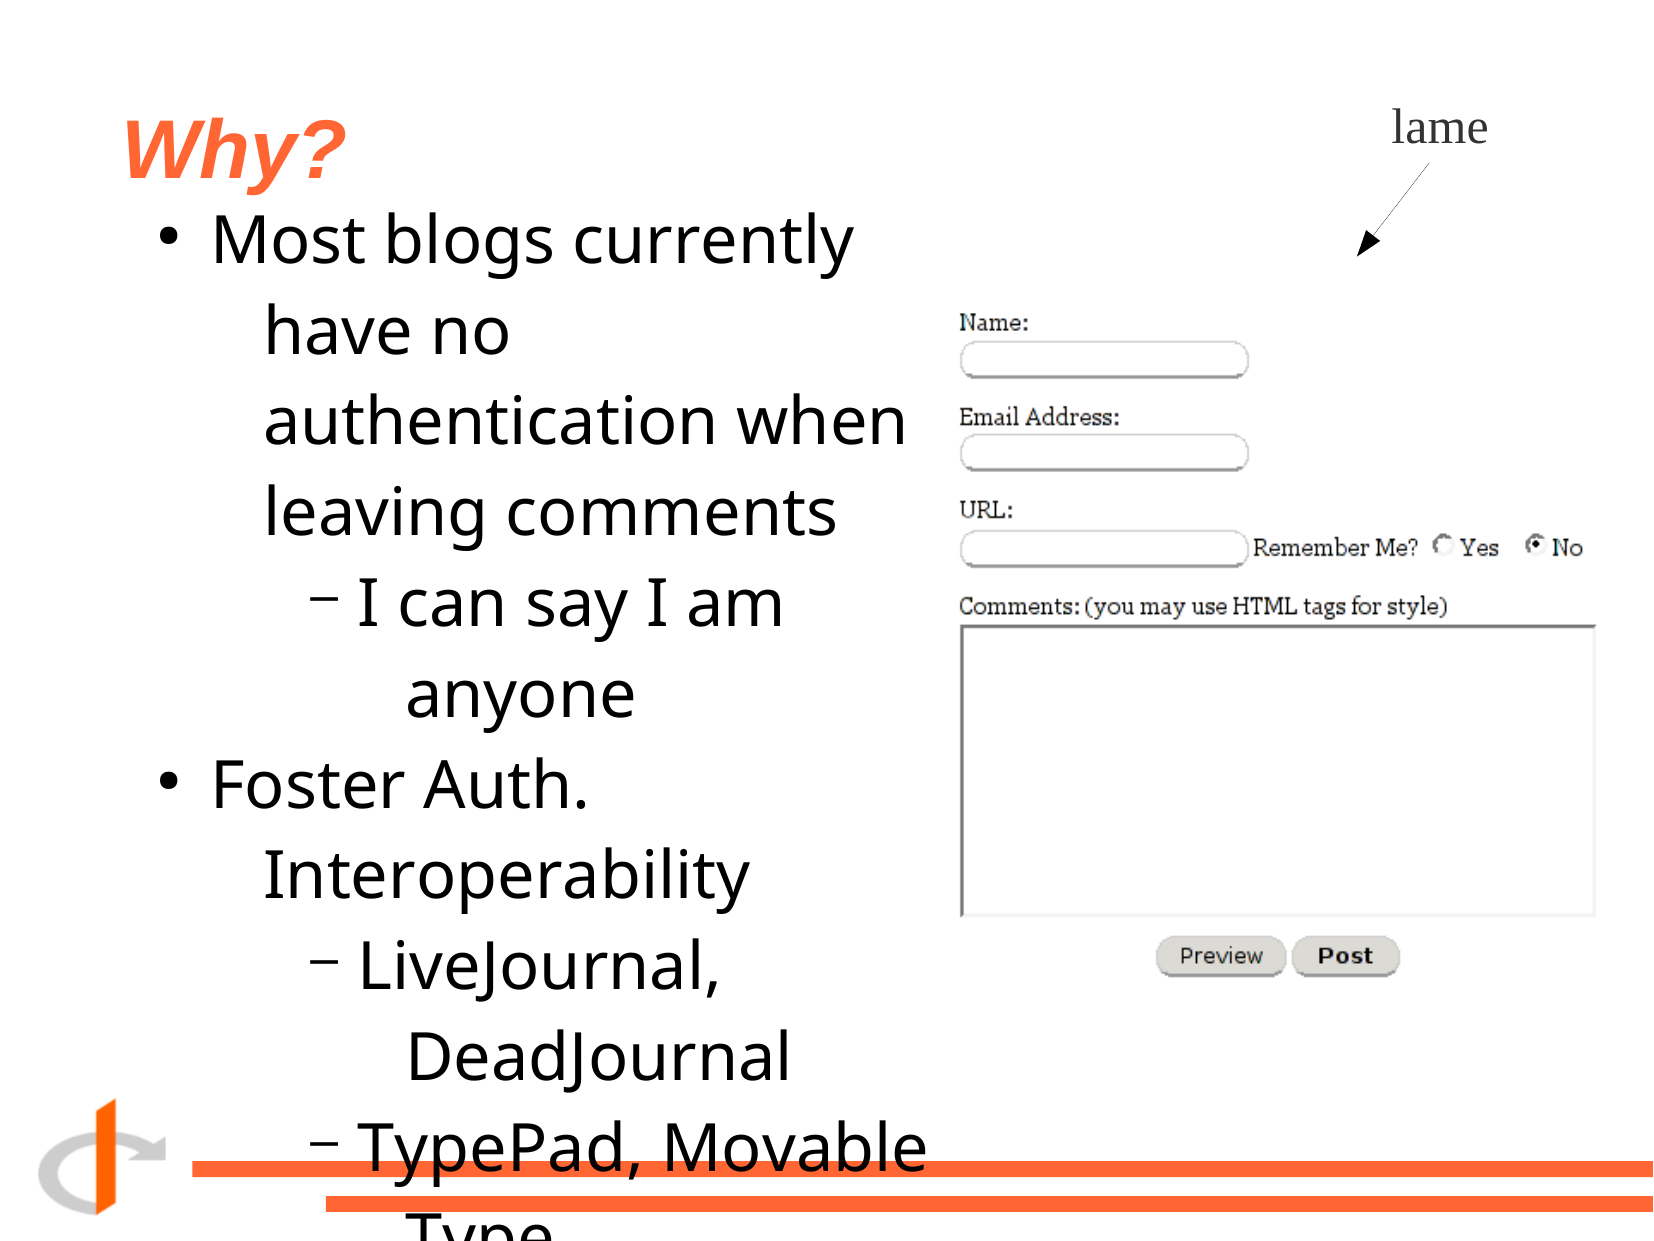

# Why?
lame
Most blogs currently have no authentication when leaving comments
I can say I am anyone
Foster Auth. Interoperability
LiveJournal, DeadJournal
TypePad, Movable Type
WordPress, Schtuff, MyOpenID, Videntity, ...